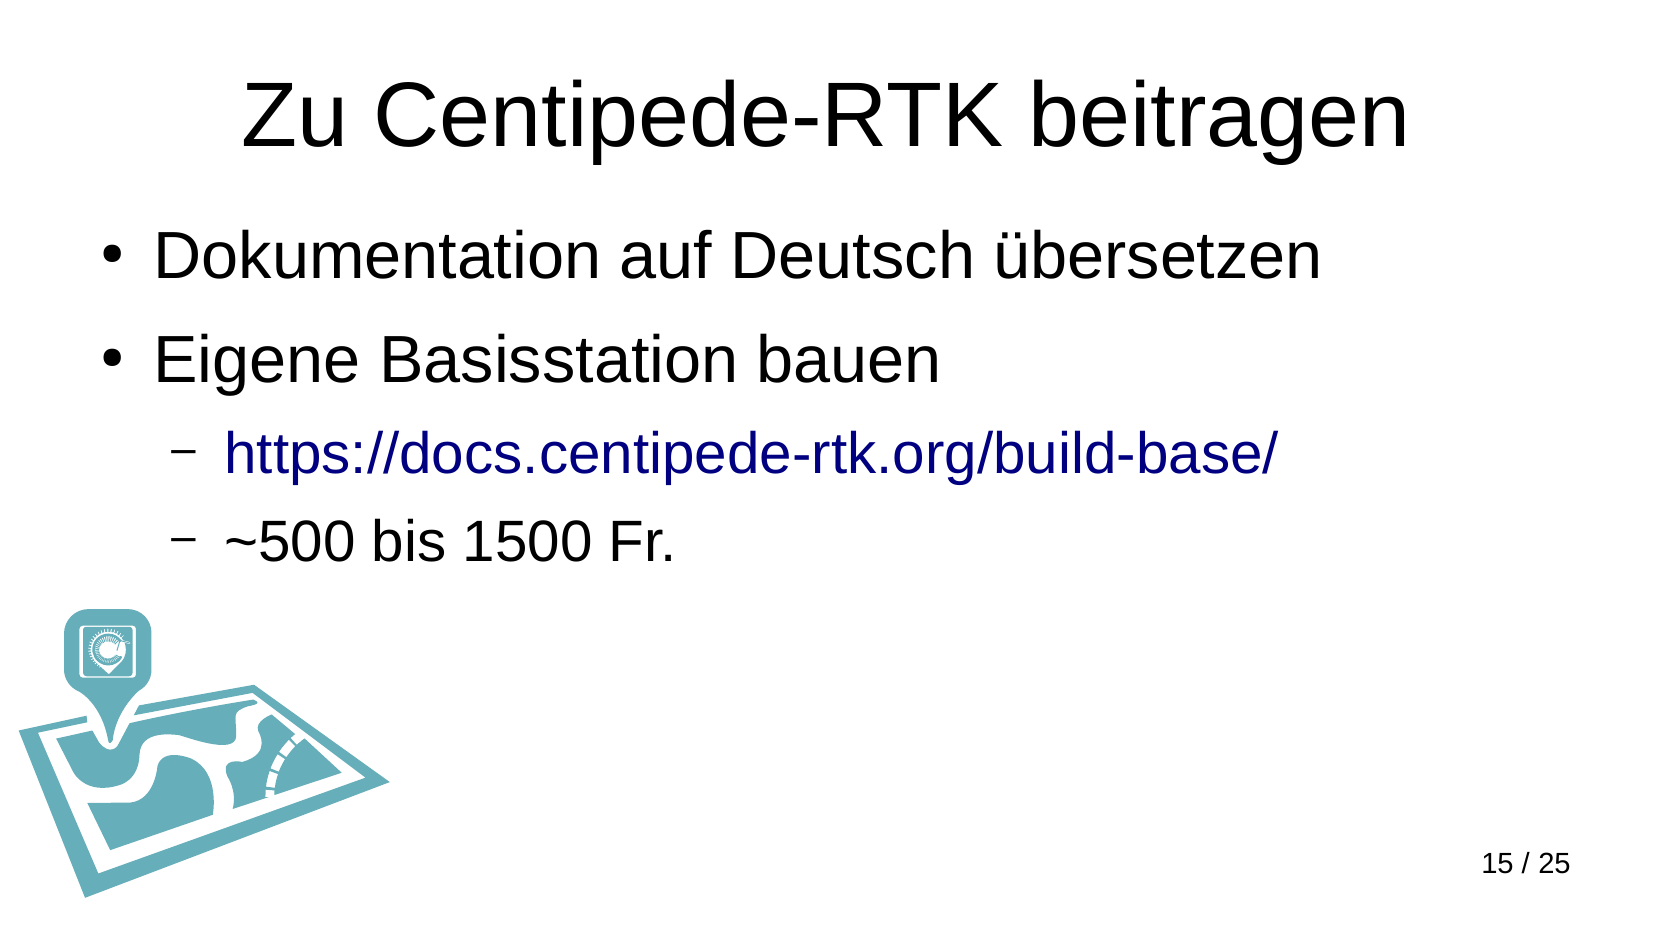

# Zu Centipede-RTK beitragen
Dokumentation auf Deutsch übersetzen
Eigene Basisstation bauen
https://docs.centipede-rtk.org/build-base/
~500 bis 1500 Fr.
15